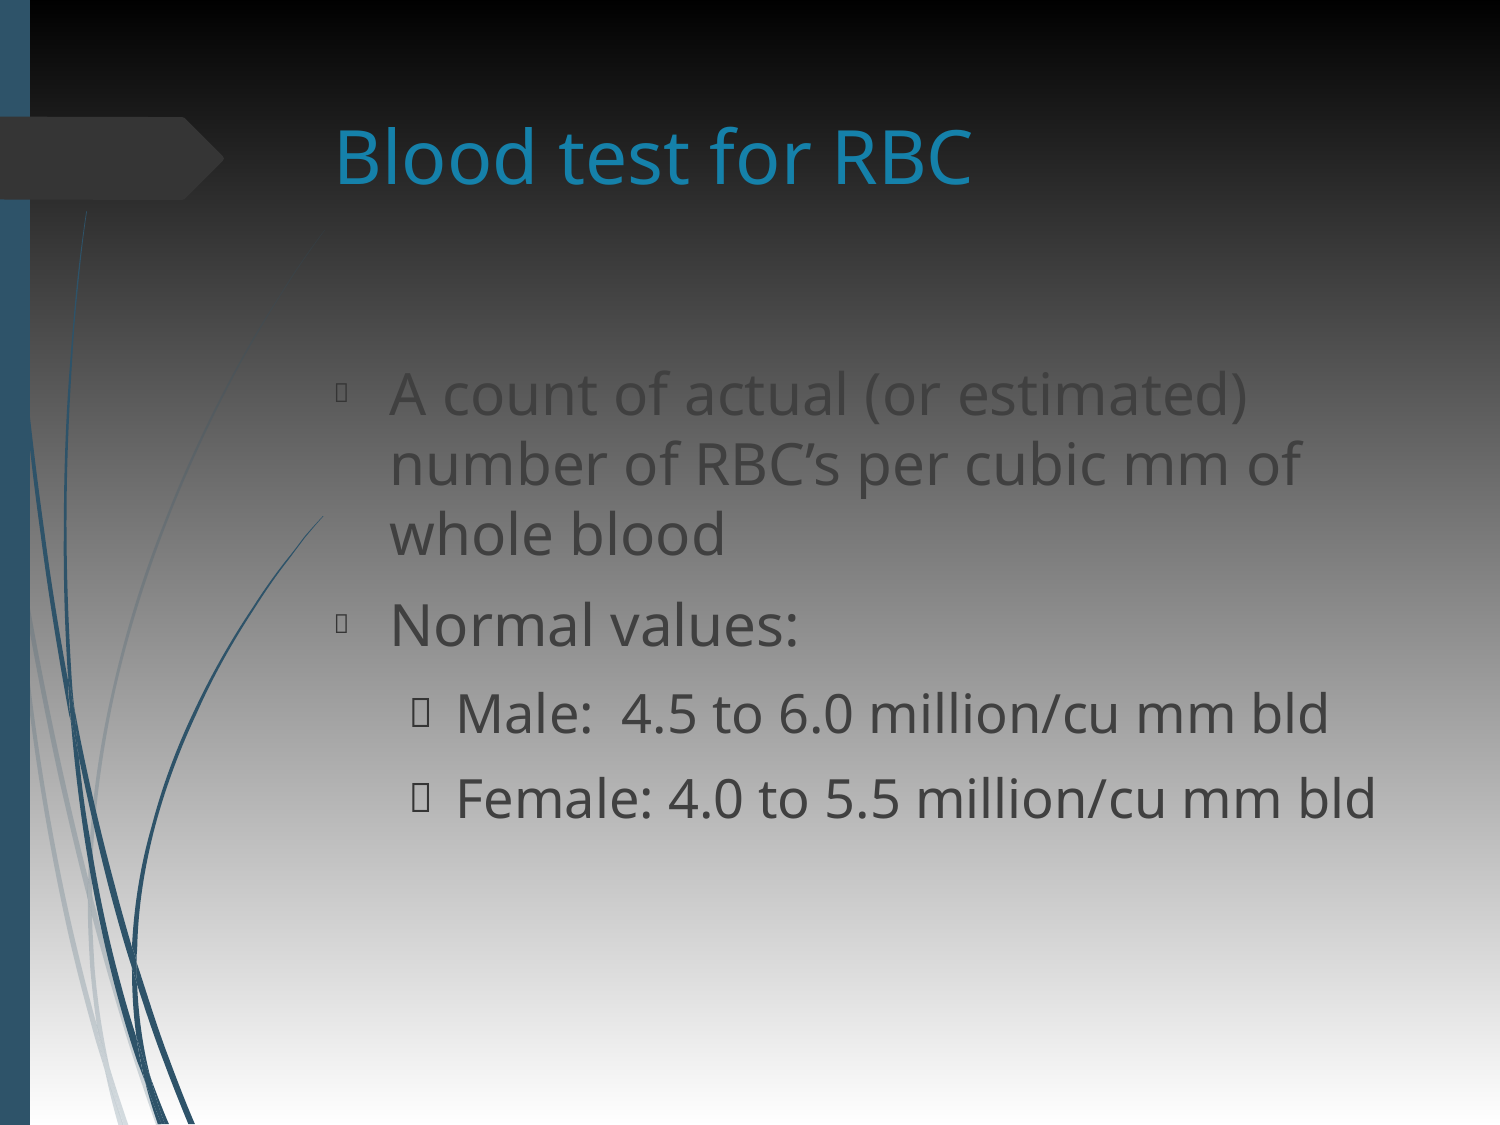

# Blood test for RBC
A count of actual (or estimated) number of RBC’s per cubic mm of whole blood
Normal values:
Male: 4.5 to 6.0 million/cu mm bld
Female: 4.0 to 5.5 million/cu mm bld